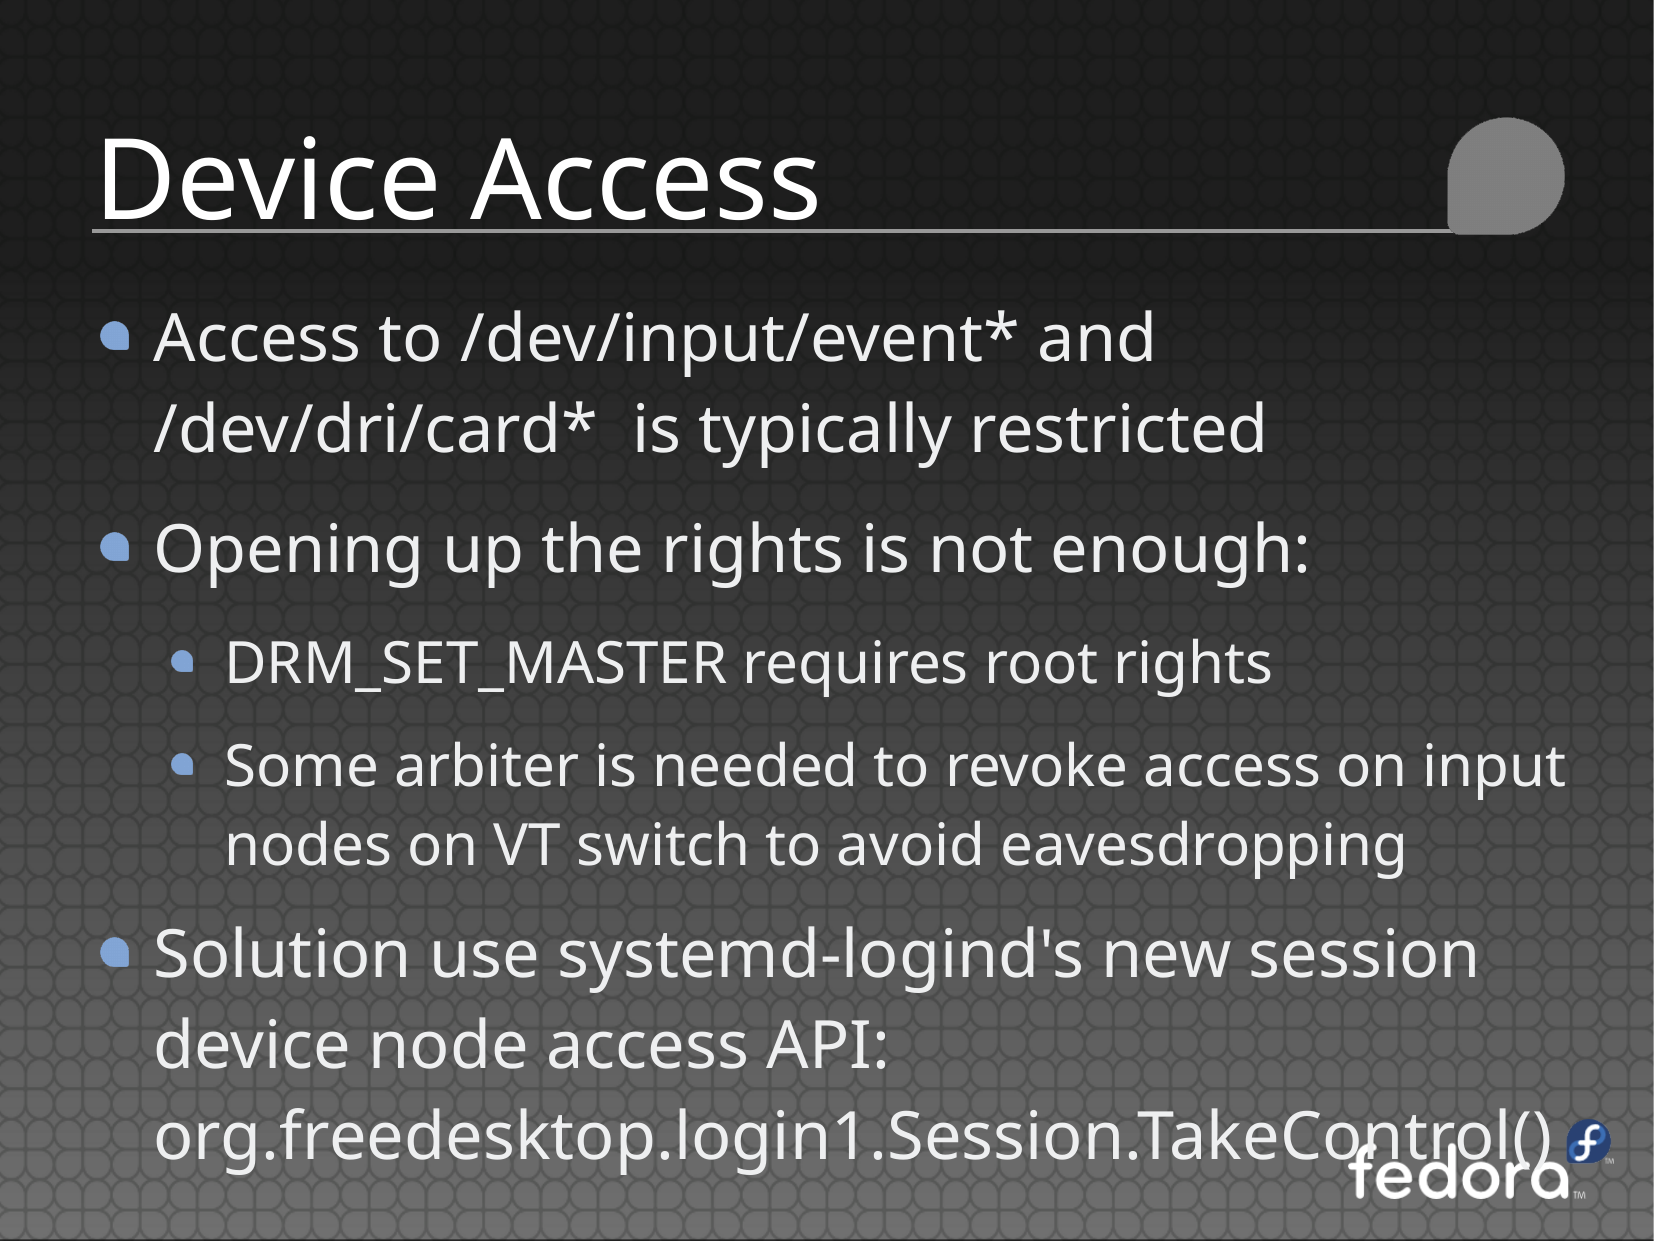

Device Access
# Access to /dev/input/event* and /dev/dri/card* is typically restricted
Opening up the rights is not enough:
DRM_SET_MASTER requires root rights
Some arbiter is needed to revoke access on input nodes on VT switch to avoid eavesdropping
Solution use systemd-logind's new session device node access API: org.freedesktop.login1.Session.TakeControl()